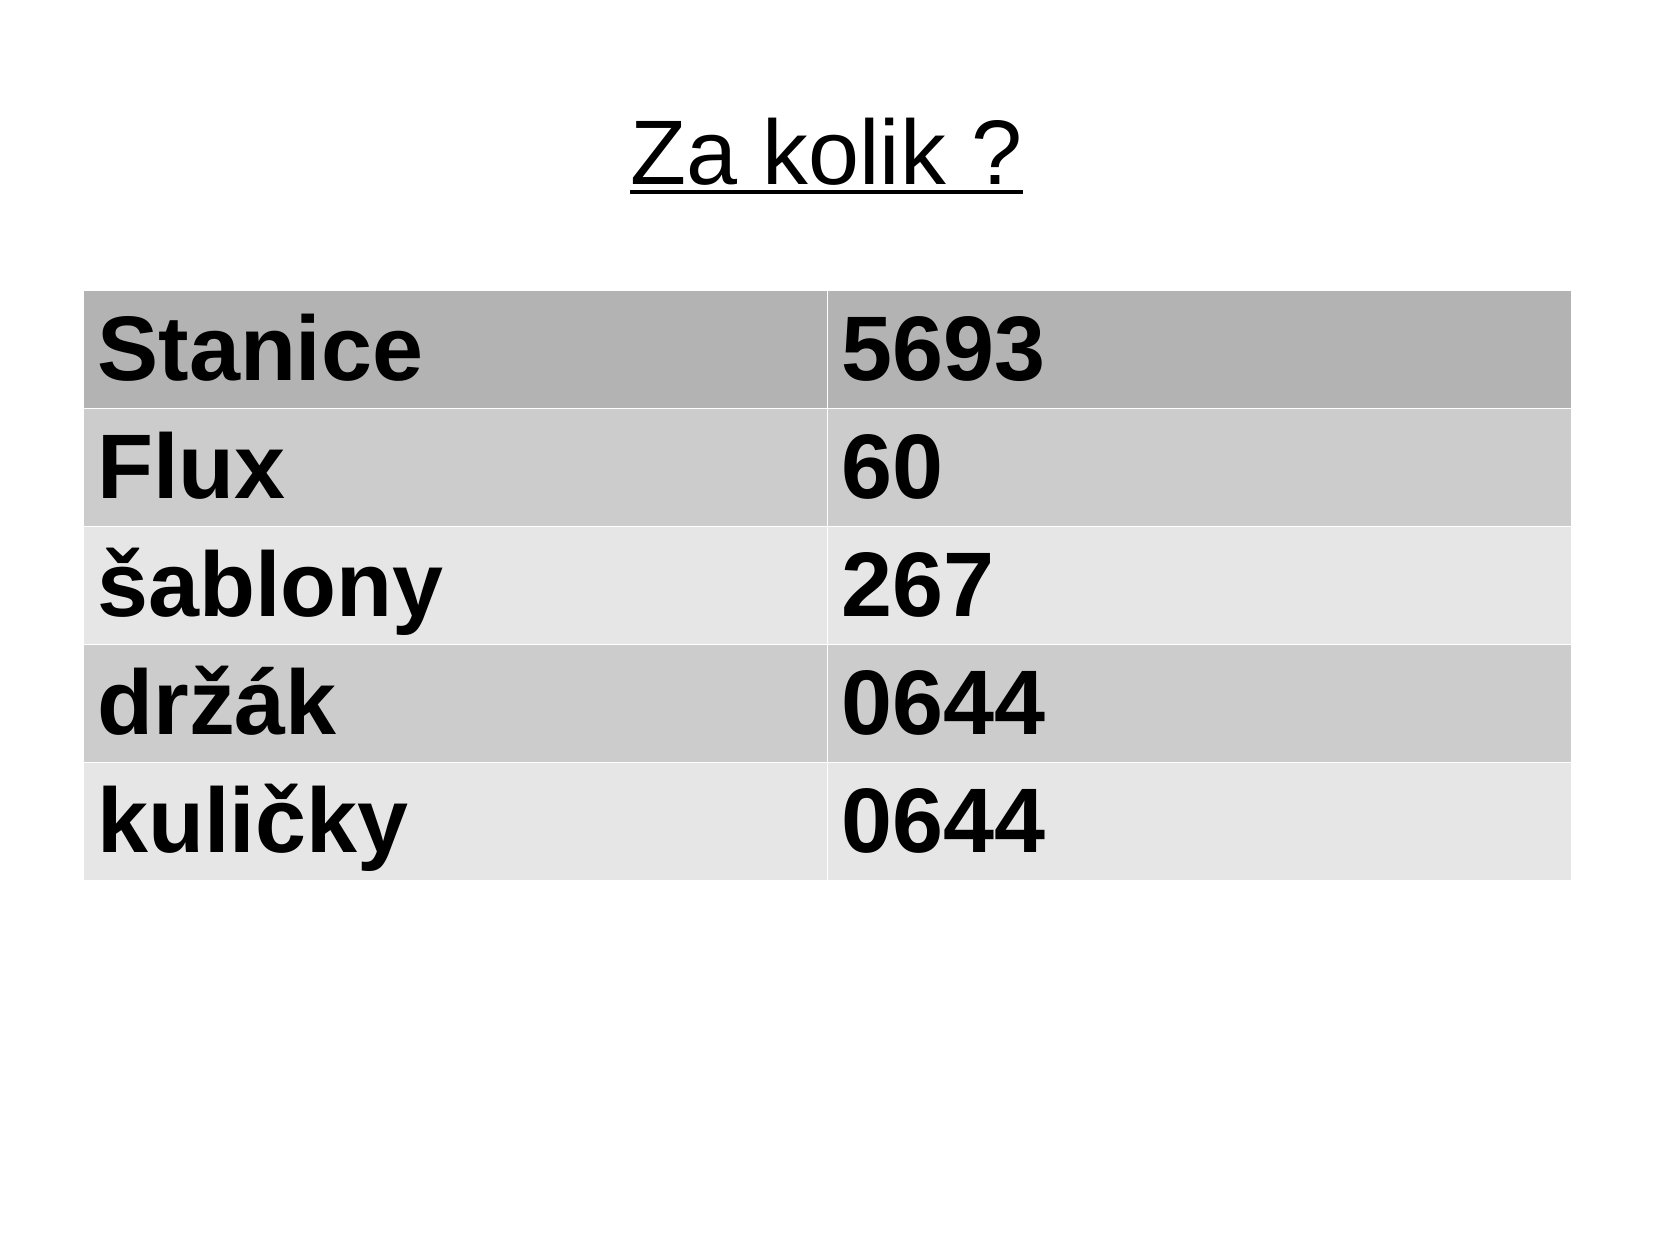

# Za kolik ?
| Stanice | 5693 |
| --- | --- |
| Flux | 60 |
| šablony | 267 |
| držák | 0644 |
| kuličky | 0644 |